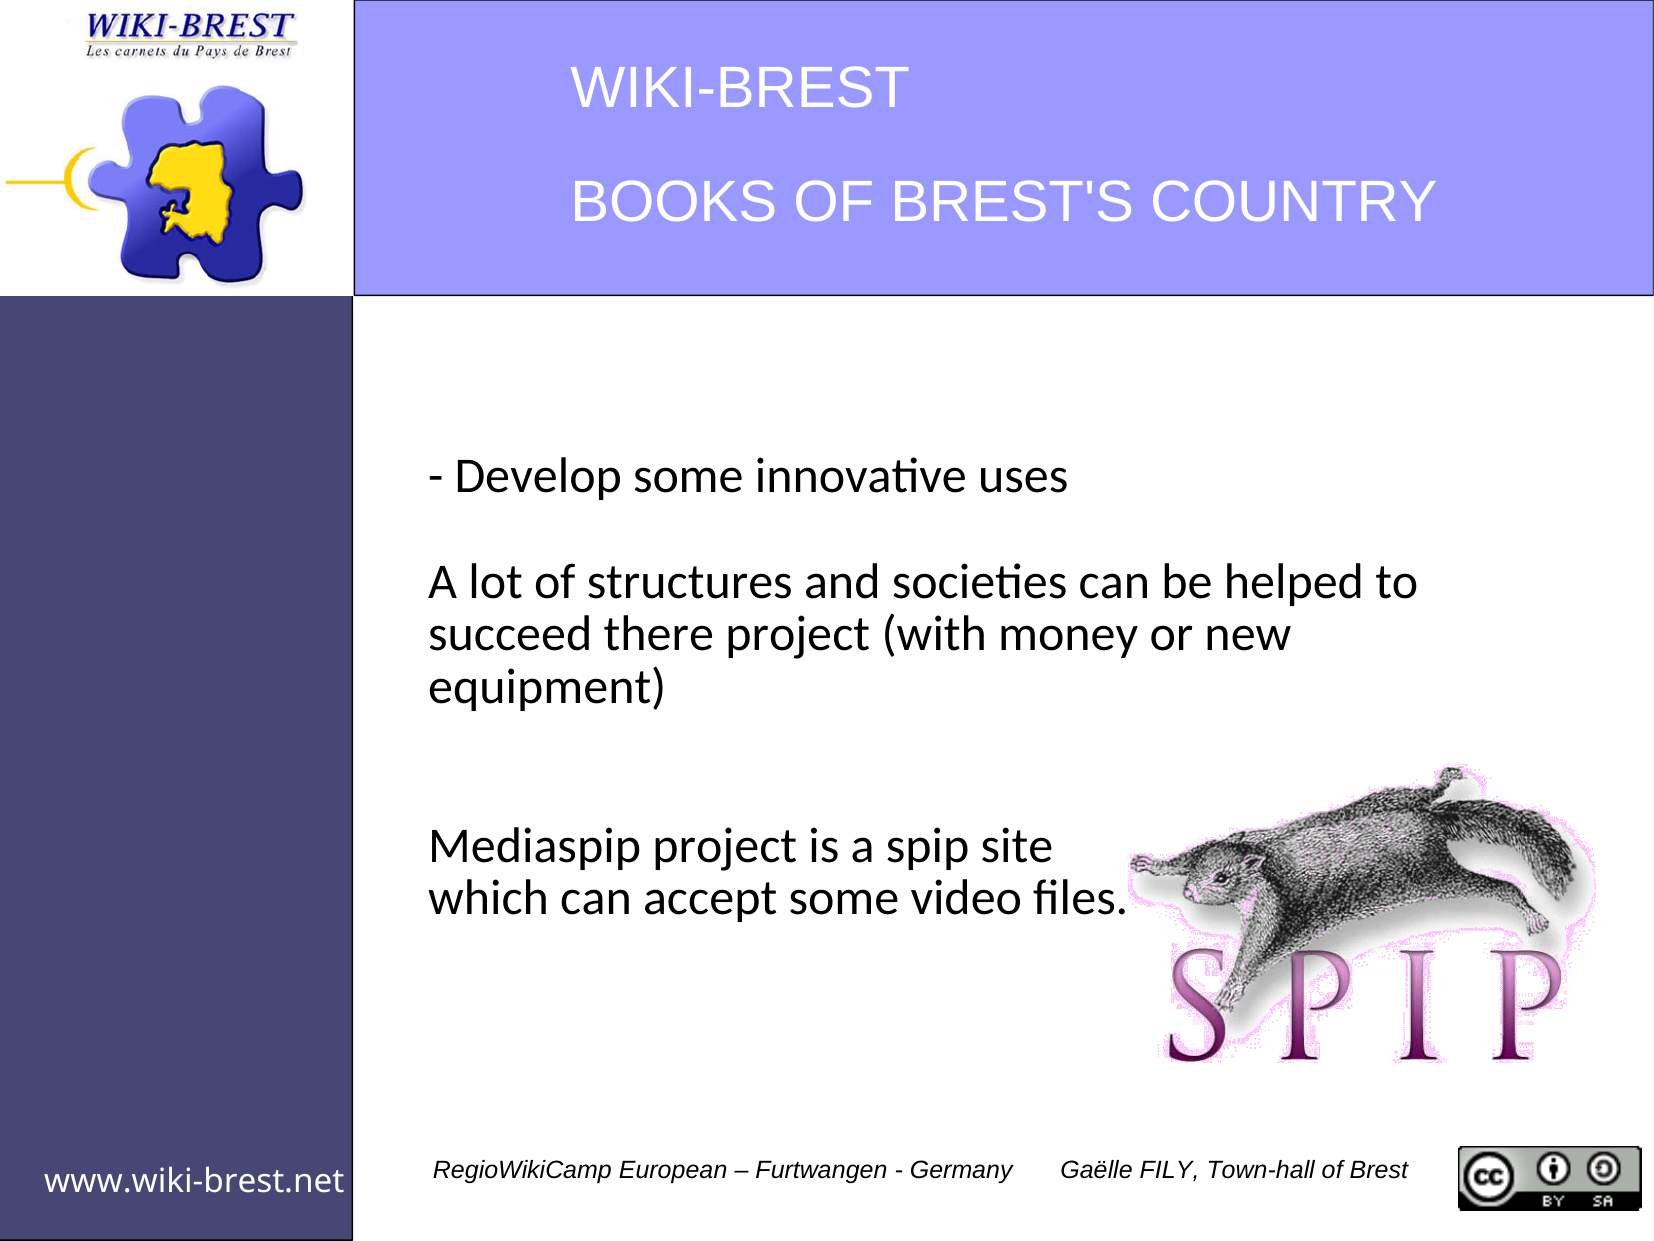

- Develop some innovative uses
A lot of structures and societies can be helped to succeed there project (with money or new equipment)
Mediaspip project is a spip site
which can accept some video files.